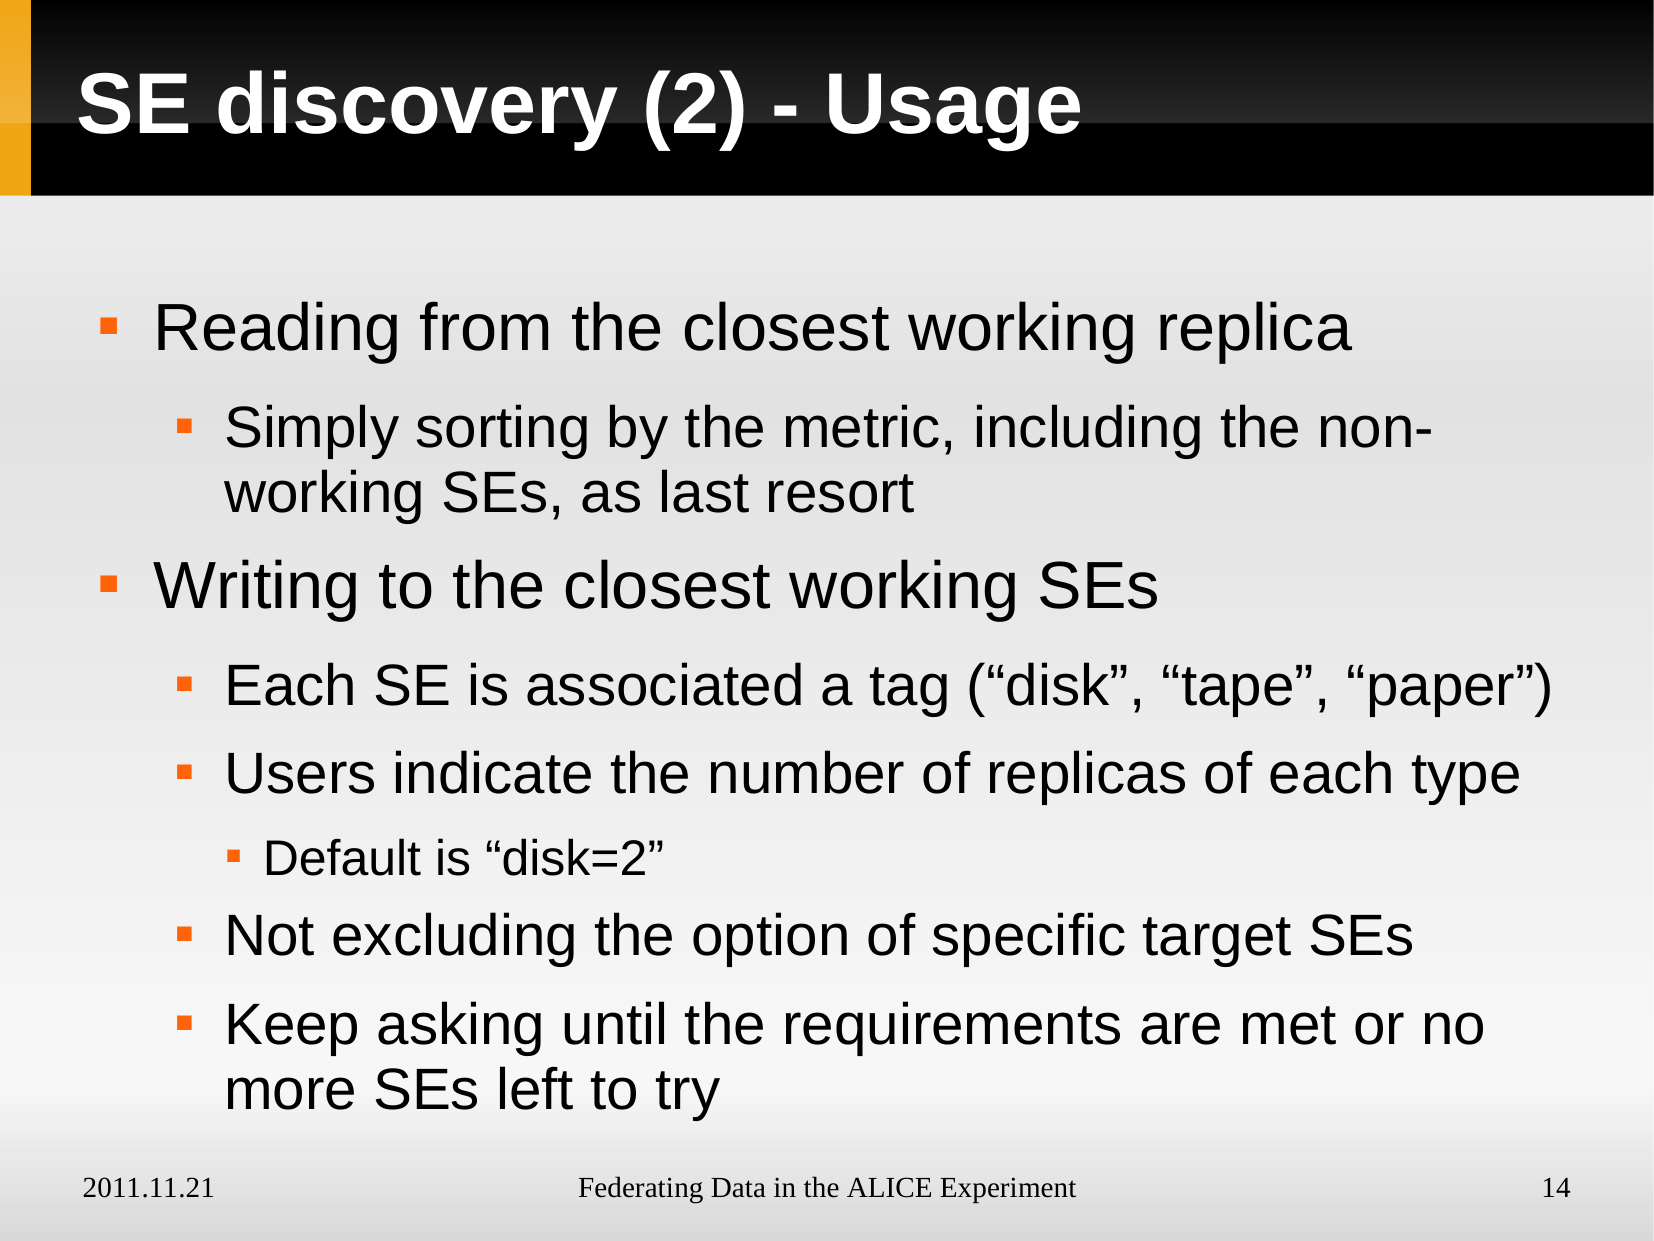

# SE discovery (2) - Usage
Reading from the closest working replica
Simply sorting by the metric, including the non-working SEs, as last resort
Writing to the closest working SEs
Each SE is associated a tag (“disk”, “tape”, “paper”)
Users indicate the number of replicas of each type
Default is “disk=2”
Not excluding the option of specific target SEs
Keep asking until the requirements are met or no more SEs left to try
2011.11.21
Federating Data in the ALICE Experiment
14